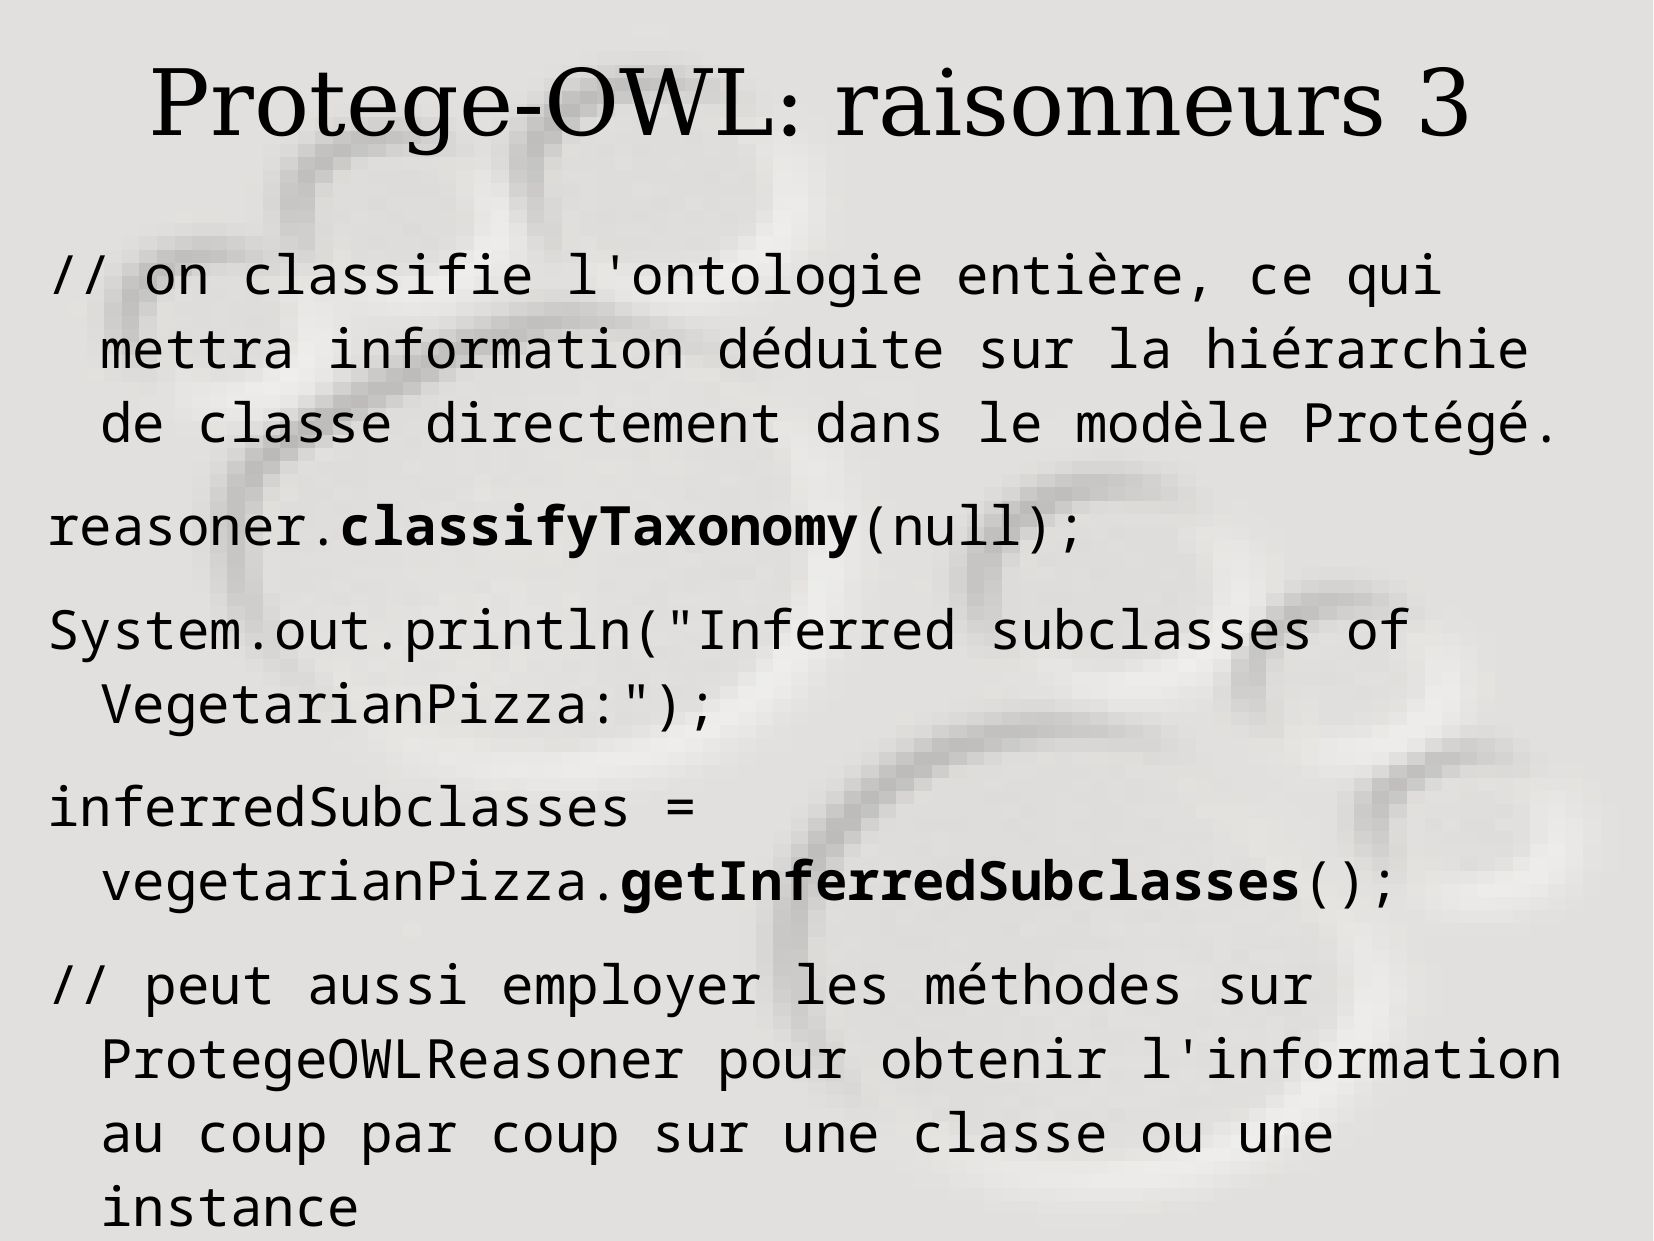

# Protege-OWL: raisonneurs 3
// on classifie l'ontologie entière, ce qui mettra information déduite sur la hiérarchie de classe directement dans le modèle Protégé.
reasoner.classifyTaxonomy(null);
System.out.println("Inferred subclasses of VegetarianPizza:");
inferredSubclasses = vegetarianPizza.getInferredSubclasses();
// peut aussi employer les méthodes sur ProtegeOWLReasoner pour obtenir l'information au coup par coup sur une classe ou une instance